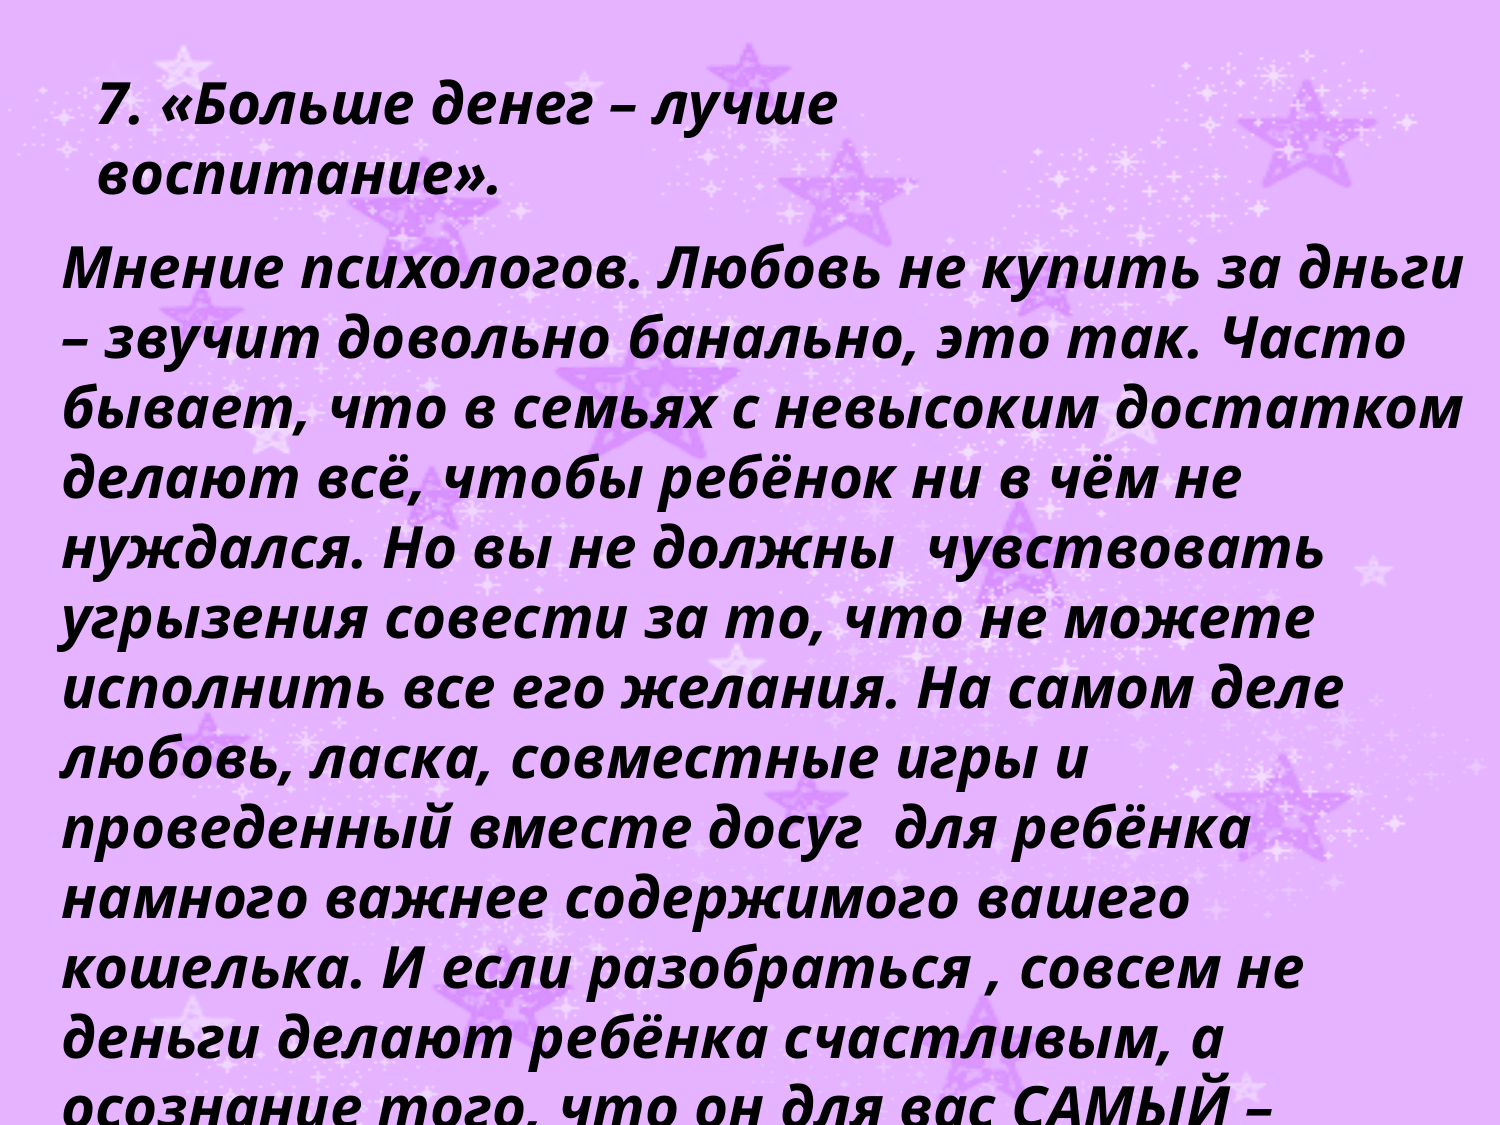

7. «Больше денег – лучше воспитание».
Мнение психологов. Любовь не купить за дньги – звучит довольно банально, это так. Часто бывает, что в семьях с невысоким достатком делают всё, чтобы ребёнок ни в чём не нуждался. Но вы не должны чувствовать угрызения совести за то, что не можете исполнить все его желания. На самом деле любовь, ласка, совместные игры и проведенный вместе досуг для ребёнка намного важнее содержимого вашего кошелька. И если разобраться , совсем не деньги делают ребёнка счастливым, а осознание того, что он для вас САМЫЙ – САМЫЙ.